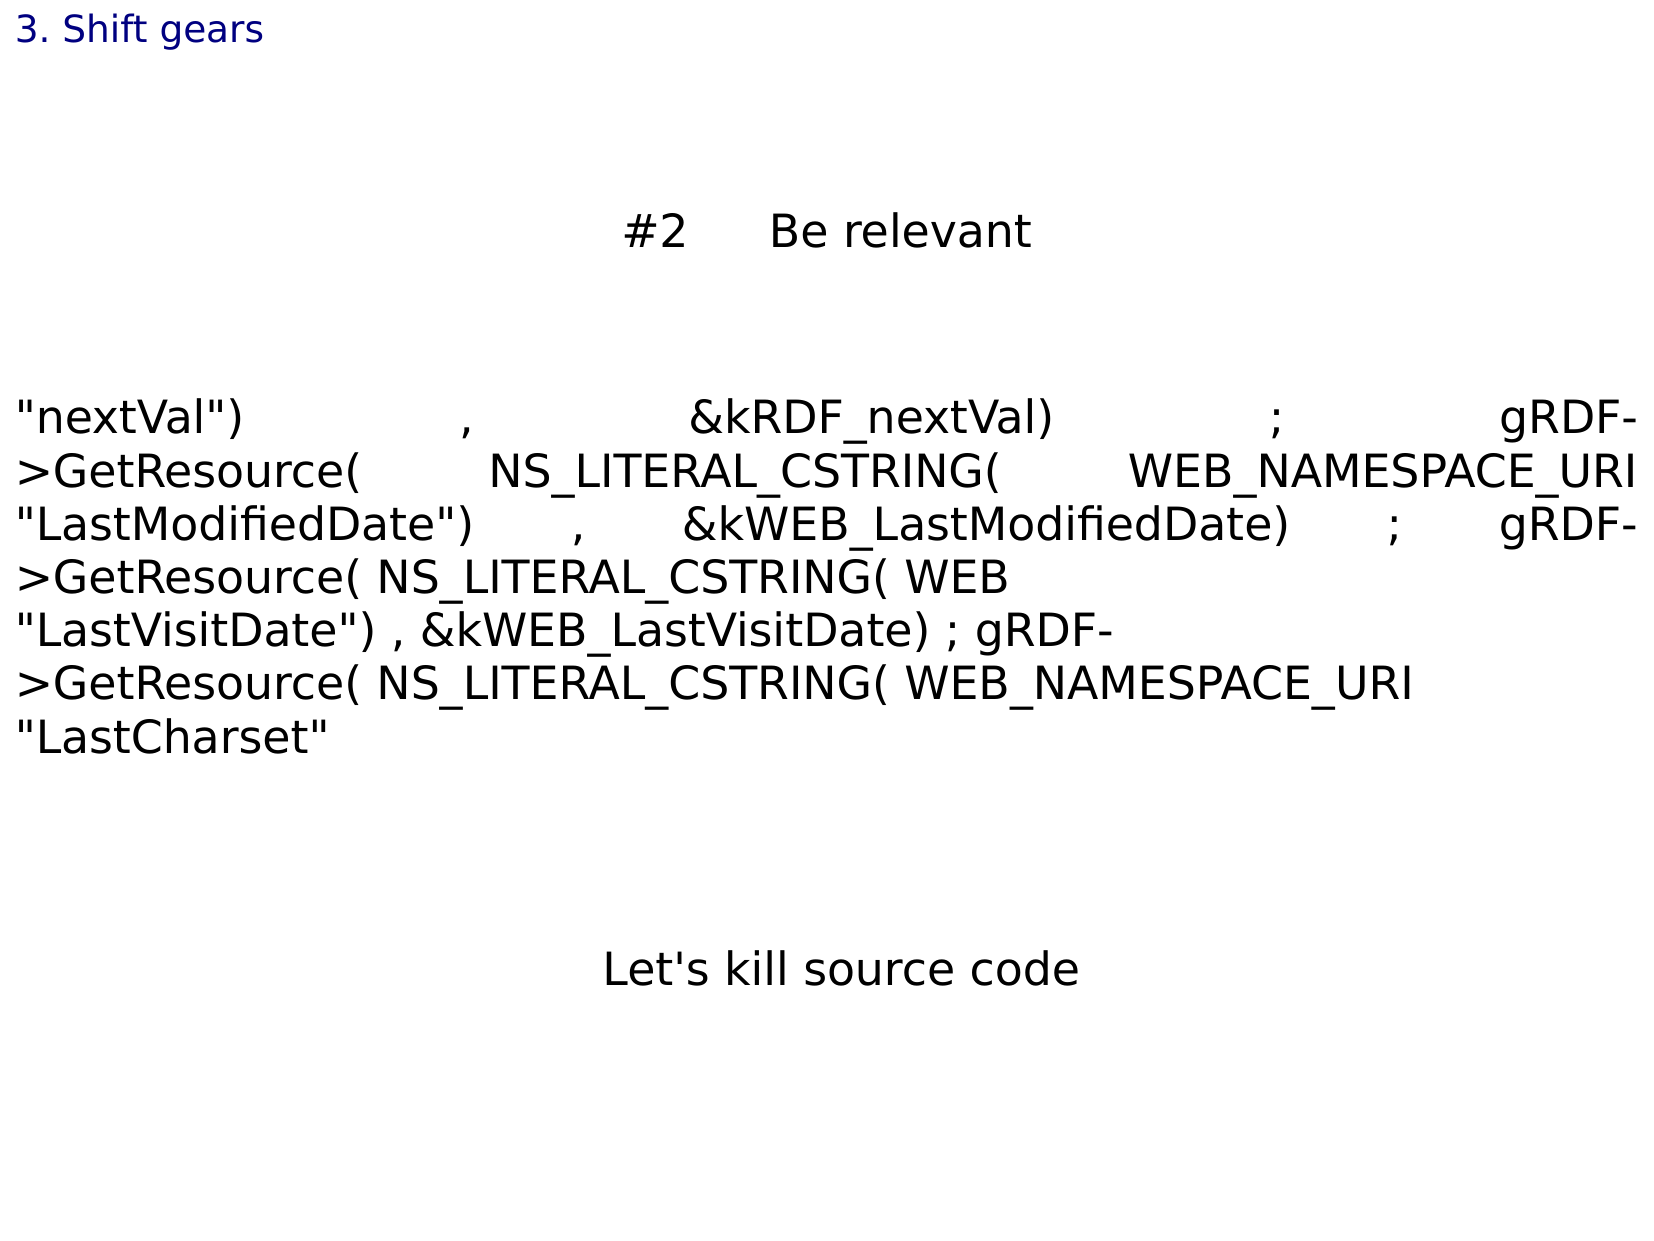

3. Shift gears
#2		Be relevant
"nextVal") , &kRDF_nextVal) ; gRDF->GetResource( NS_LITERAL_CSTRING( WEB_NAMESPACE_URI "LastModifiedDate") , &kWEB_LastModifiedDate) ; gRDF->GetResource( NS_LITERAL_CSTRING( WEB
"LastVisitDate") , &kWEB_LastVisitDate) ; gRDF->GetResource( NS_LITERAL_CSTRING( WEB_NAMESPACE_URI "LastCharset"
Let's kill source code